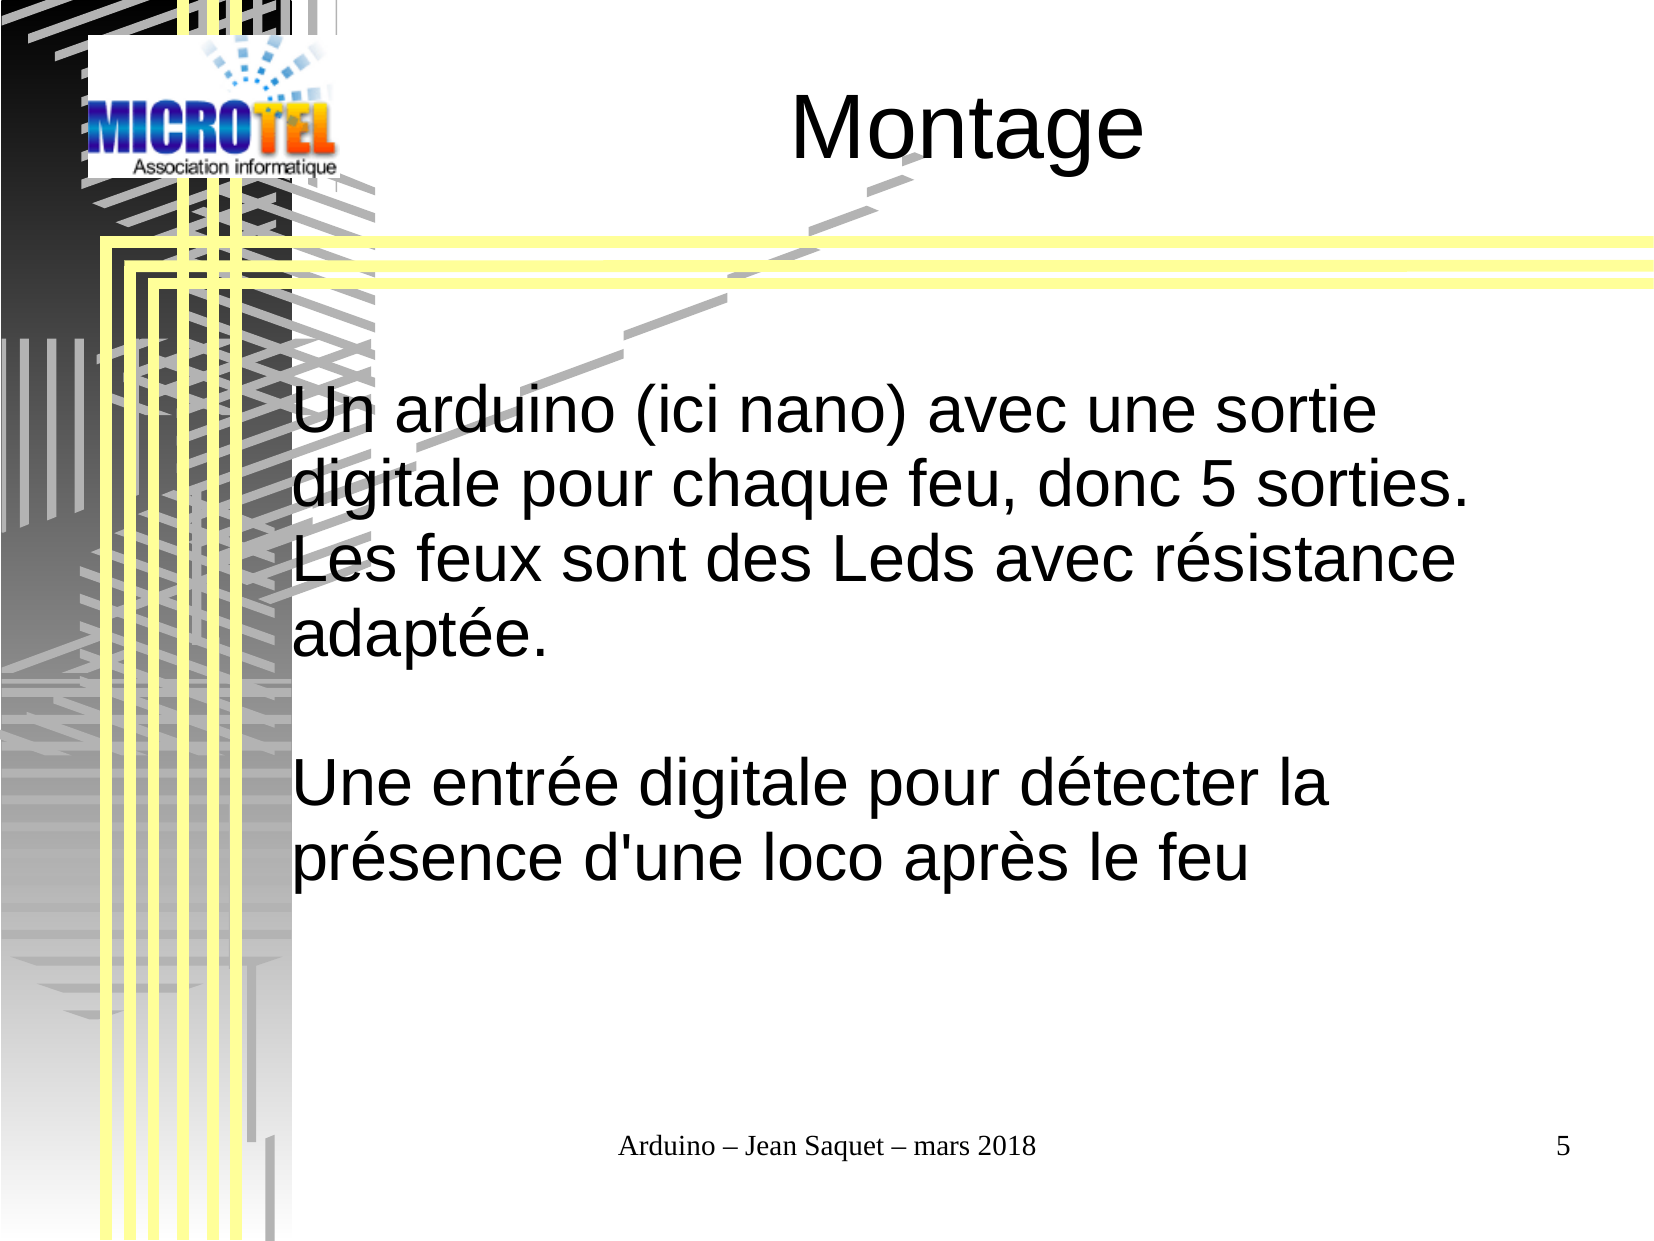

# Montage
Un arduino (ici nano) avec une sortie digitale pour chaque feu, donc 5 sorties. Les feux sont des Leds avec résistance adaptée.
Une entrée digitale pour détecter la présence d'une loco après le feu
5